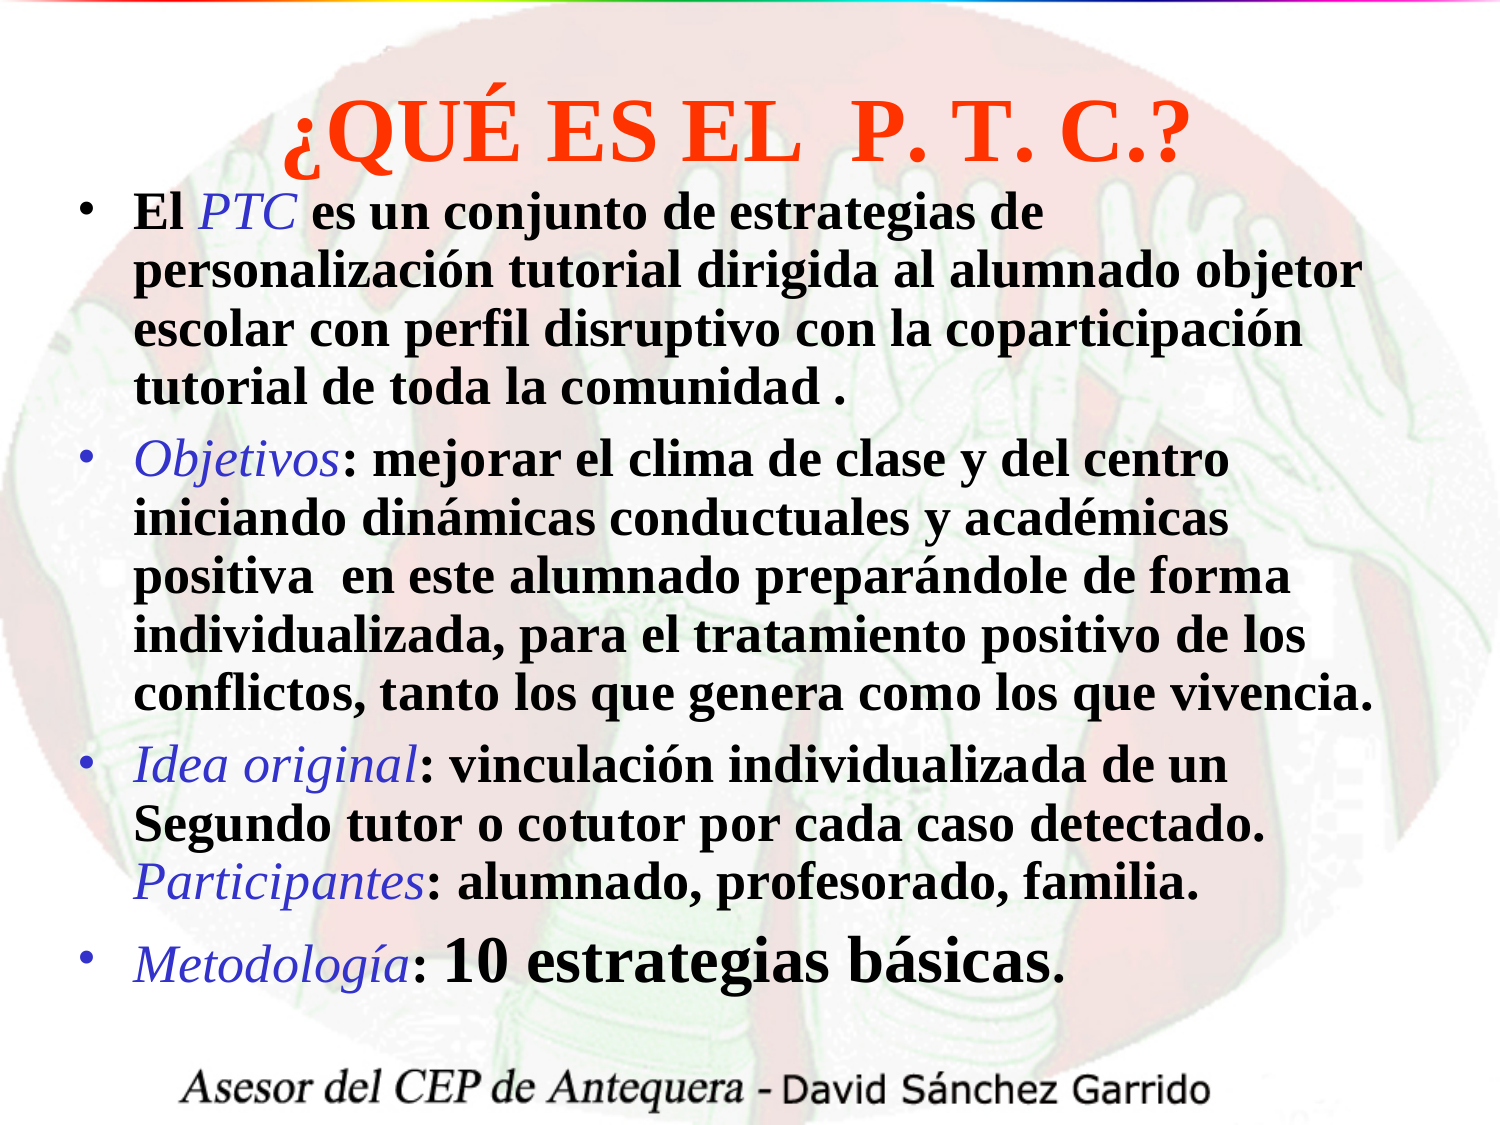

¿QUÉ ES EL P. T. C.?
El PTC es un conjunto de estrategias de personalización tutorial dirigida al alumnado objetor escolar con perfil disruptivo con la coparticipación tutorial de toda la comunidad .
Objetivos: mejorar el clima de clase y del centro iniciando dinámicas conductuales y académicas positiva en este alumnado preparándole de forma individualizada, para el tratamiento positivo de los conflictos, tanto los que genera como los que vivencia.
Idea original: vinculación individualizada de un Segundo tutor o cotutor por cada caso detectado. Participantes: alumnado, profesorado, familia.
Metodología: 10 estrategias básicas.